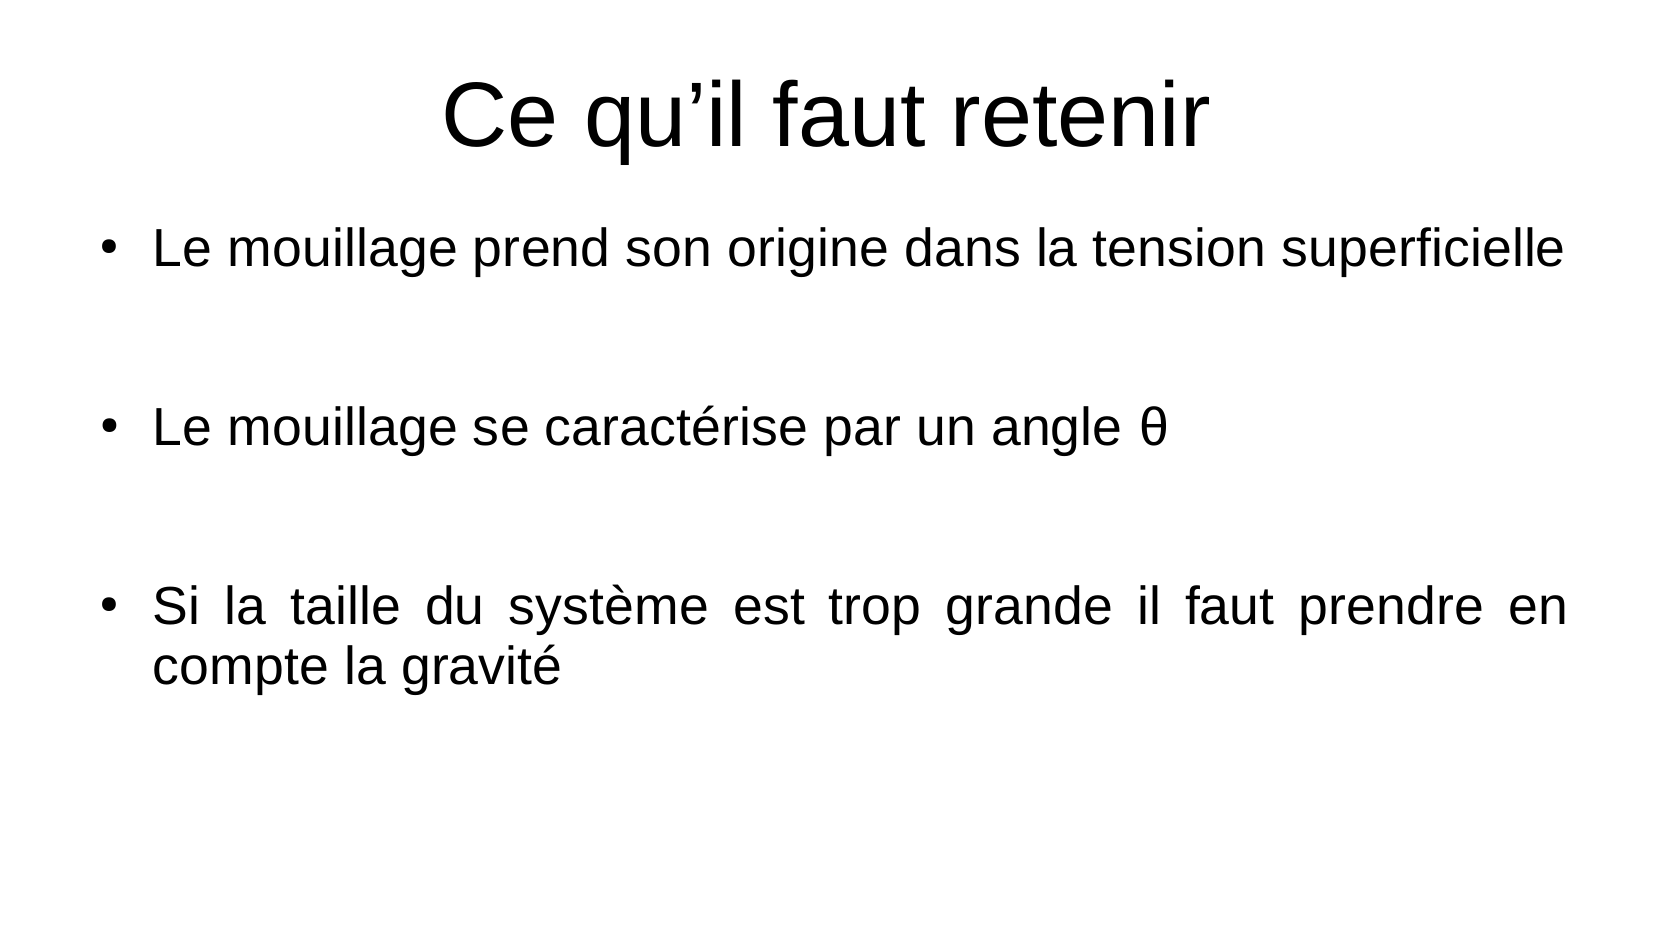

# Ce qu’il faut retenir
Le mouillage prend son origine dans la tension superficielle
Le mouillage se caractérise par un angle θ
Si la taille du système est trop grande il faut prendre en compte la gravité